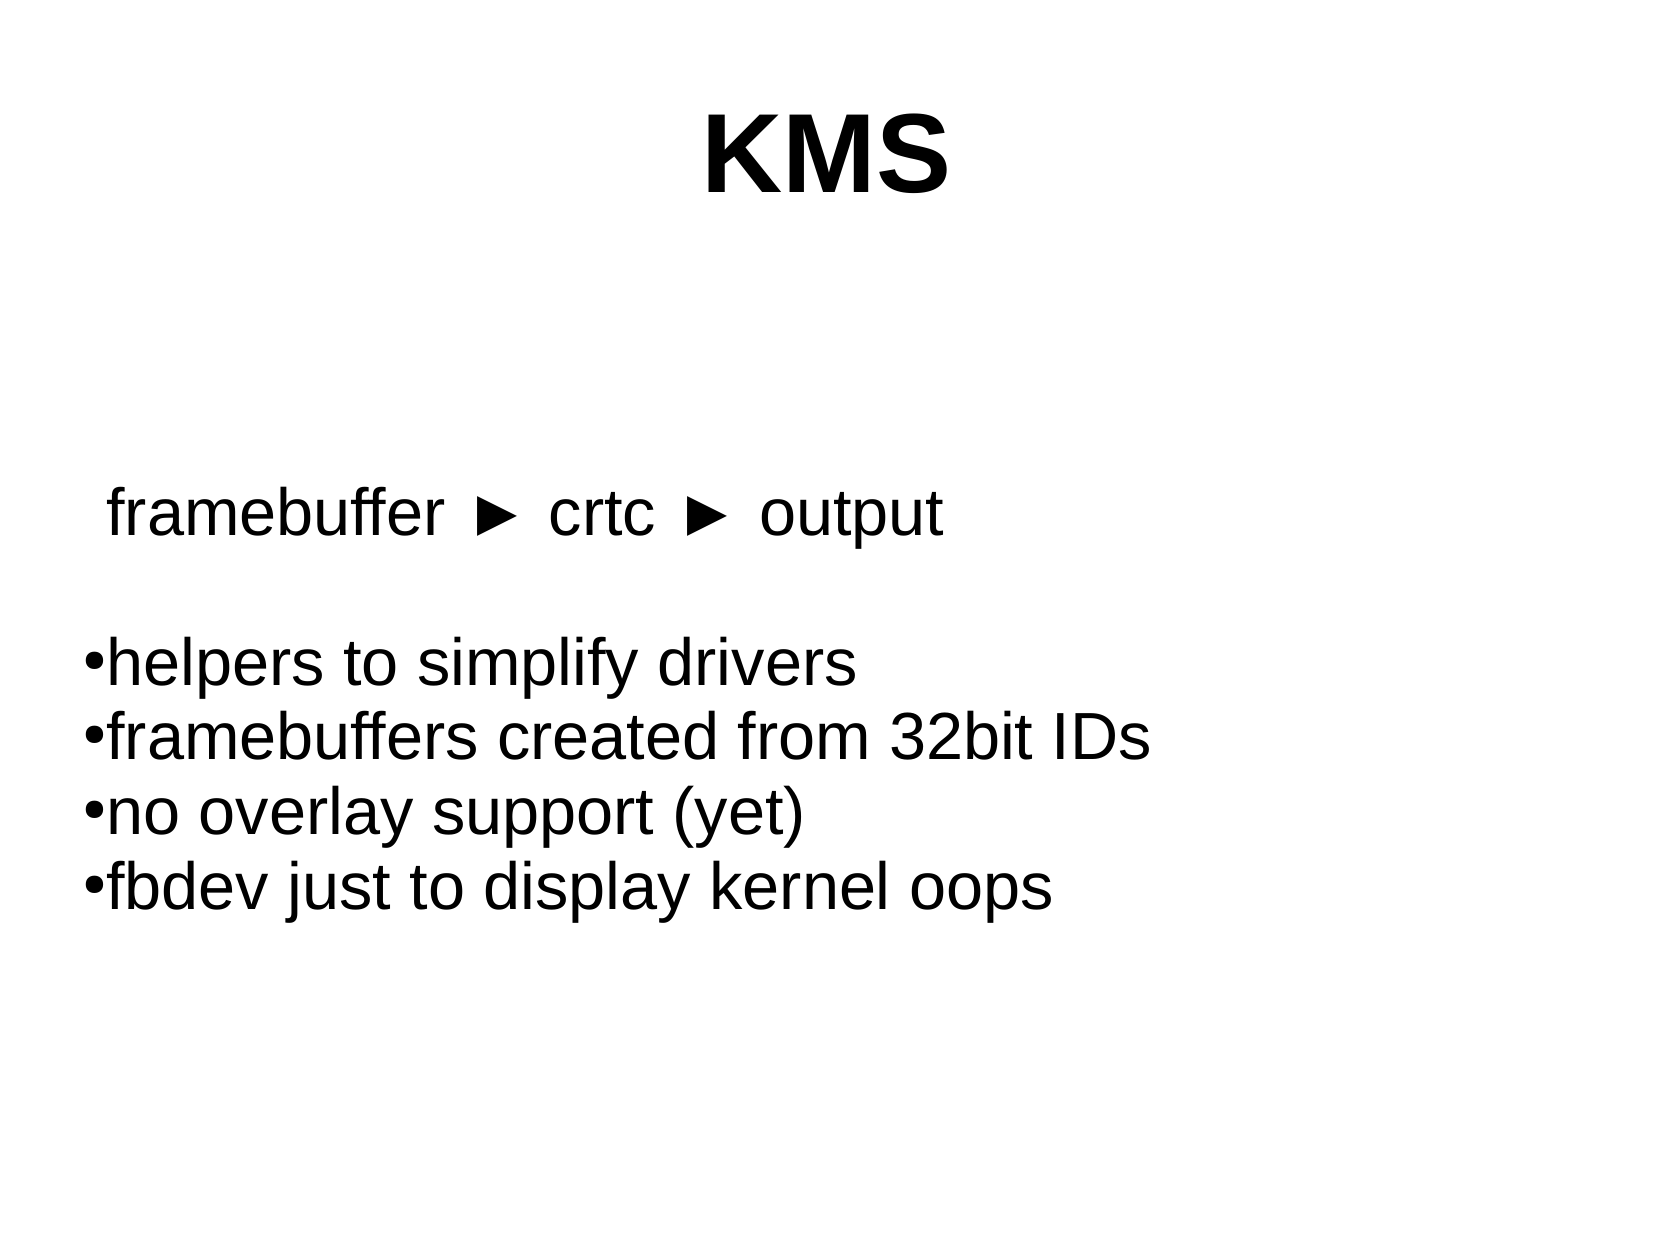

# KMS
framebuffer ► crtc ► output
helpers to simplify drivers
framebuffers created from 32bit IDs
no overlay support (yet)
fbdev just to display kernel oops